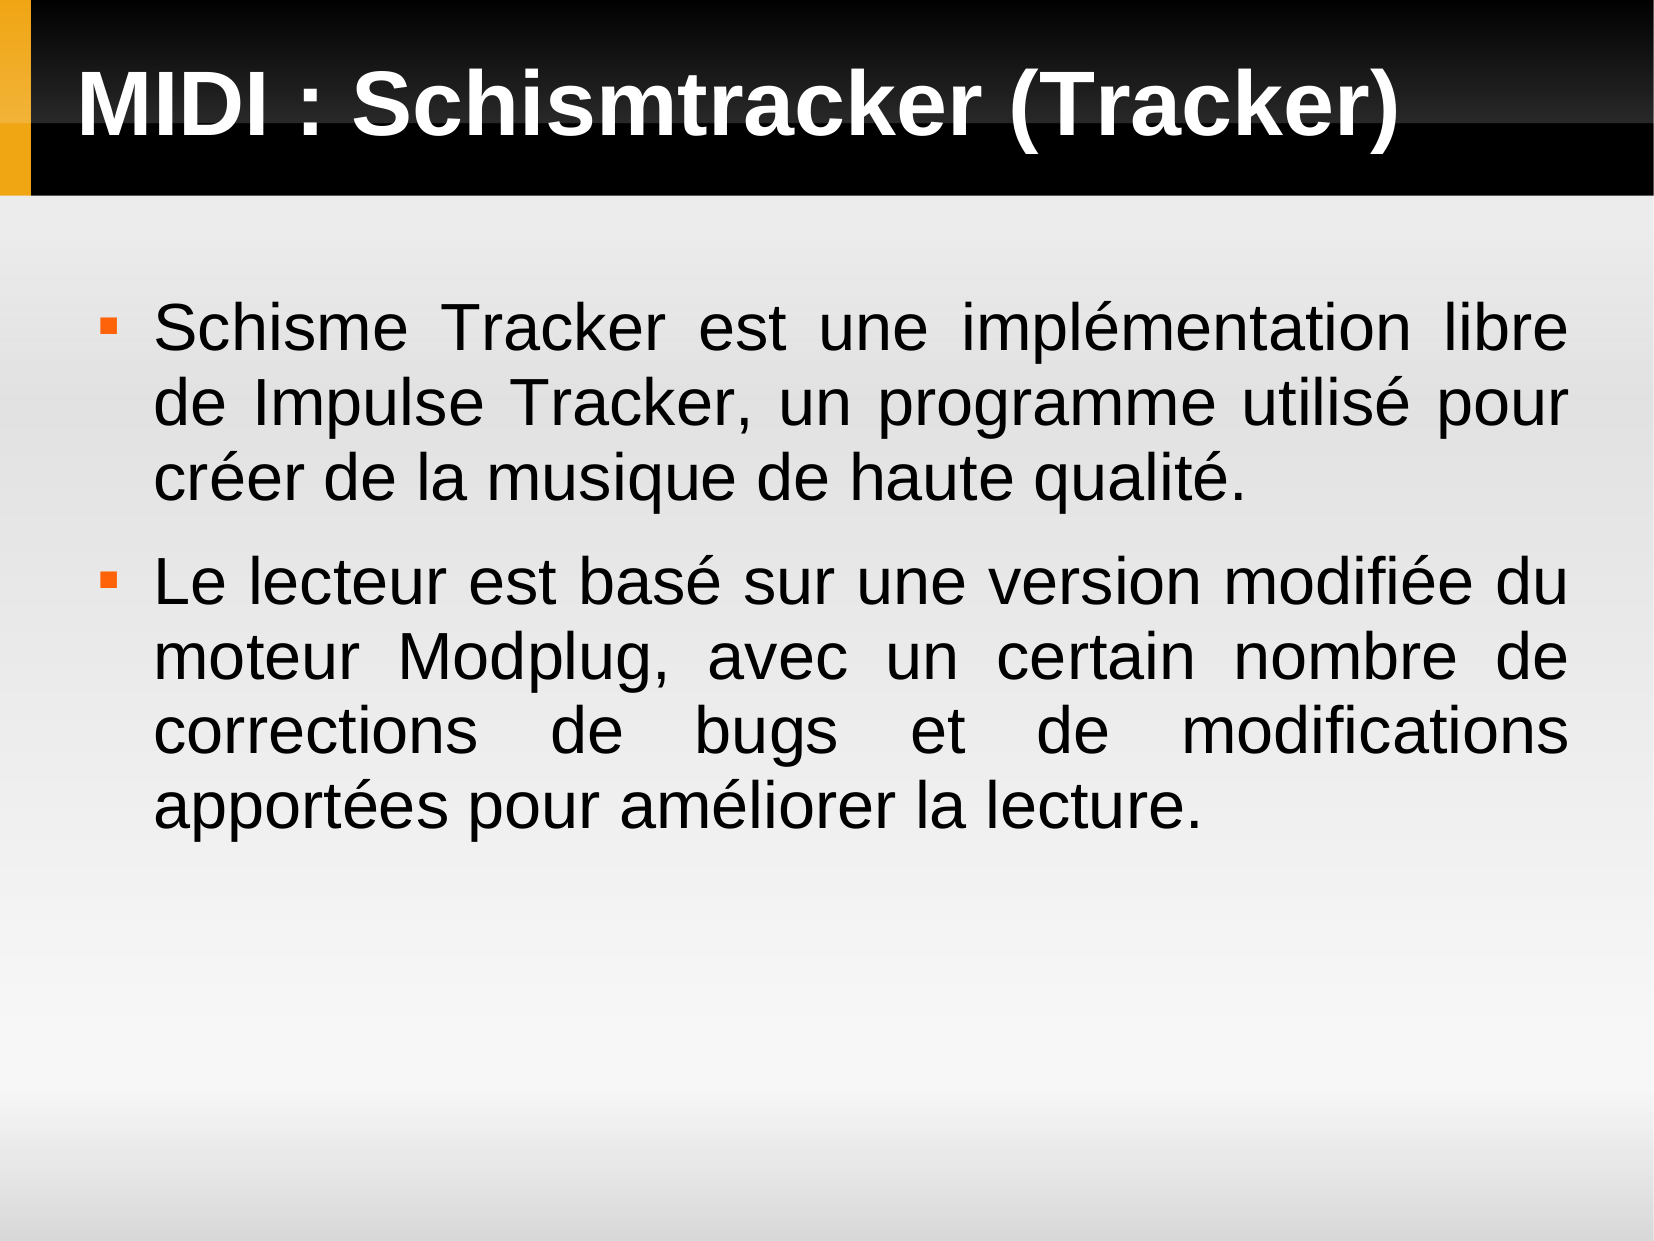

# MIDI : Schismtracker (Tracker)
Schisme Tracker est une implémentation libre de Impulse Tracker, un programme utilisé pour créer de la musique de haute qualité.
Le lecteur est basé sur une version modifiée du moteur Modplug, avec un certain nombre de corrections de bugs et de modifications apportées pour améliorer la lecture.